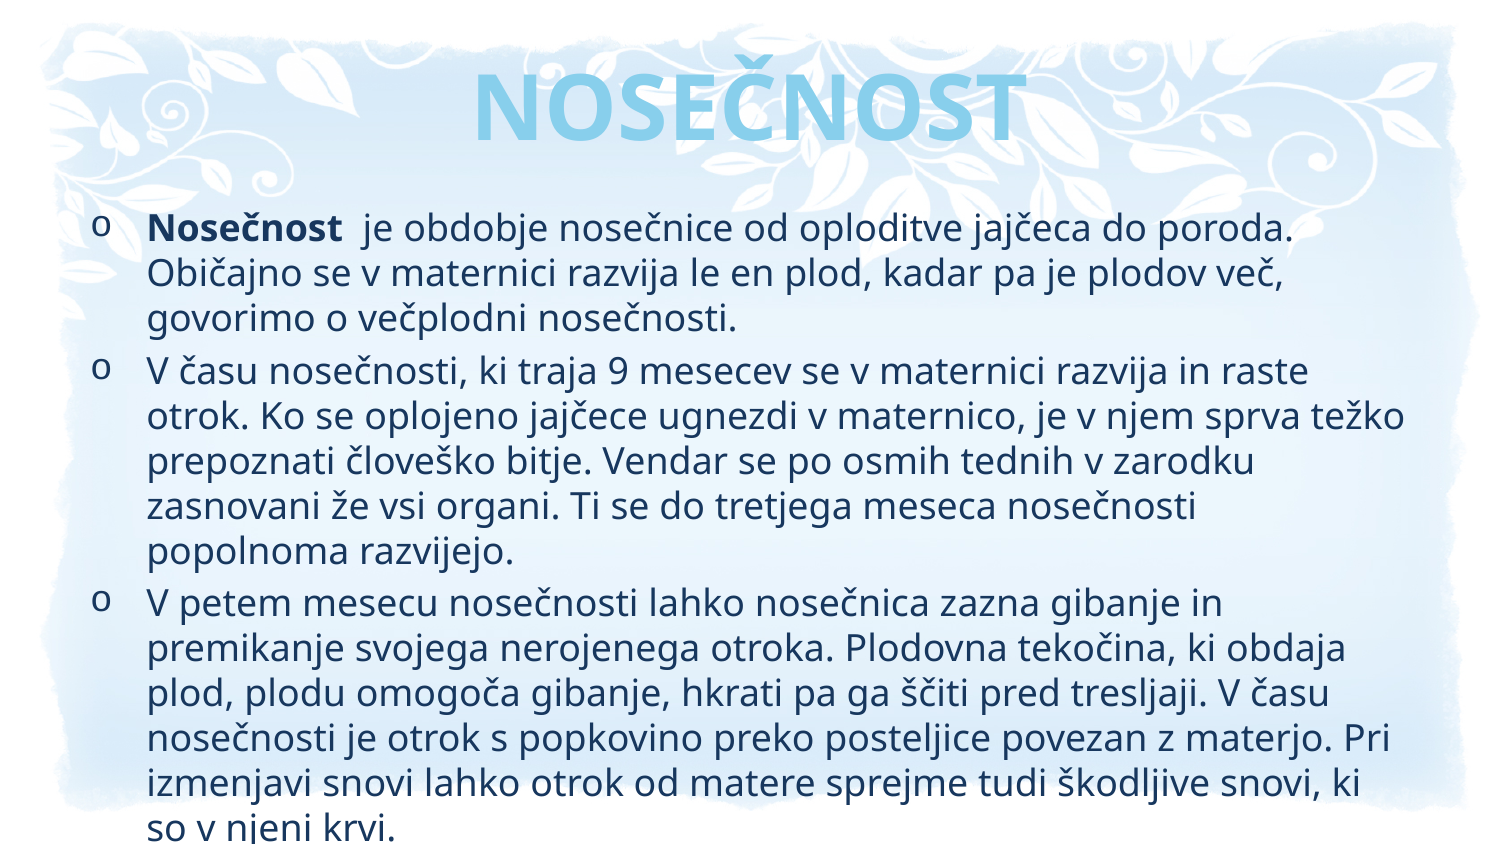

# NOSEČNOST
Nosečnost je obdobje nosečnice od oploditve jajčeca do poroda. Običajno se v maternici razvija le en plod, kadar pa je plodov več, govorimo o večplodni nosečnosti.
V času nosečnosti, ki traja 9 mesecev se v maternici razvija in raste otrok. Ko se oplojeno jajčece ugnezdi v maternico, je v njem sprva težko prepoznati človeško bitje. Vendar se po osmih tednih v zarodku zasnovani že vsi organi. Ti se do tretjega meseca nosečnosti popolnoma razvijejo.
V petem mesecu nosečnosti lahko nosečnica zazna gibanje in premikanje svojega nerojenega otroka. Plodovna tekočina, ki obdaja plod, plodu omogoča gibanje, hkrati pa ga ščiti pred tresljaji. V času nosečnosti je otrok s popkovino preko posteljice povezan z materjo. Pri izmenjavi snovi lahko otrok od matere sprejme tudi škodljive snovi, ki so v njeni krvi.